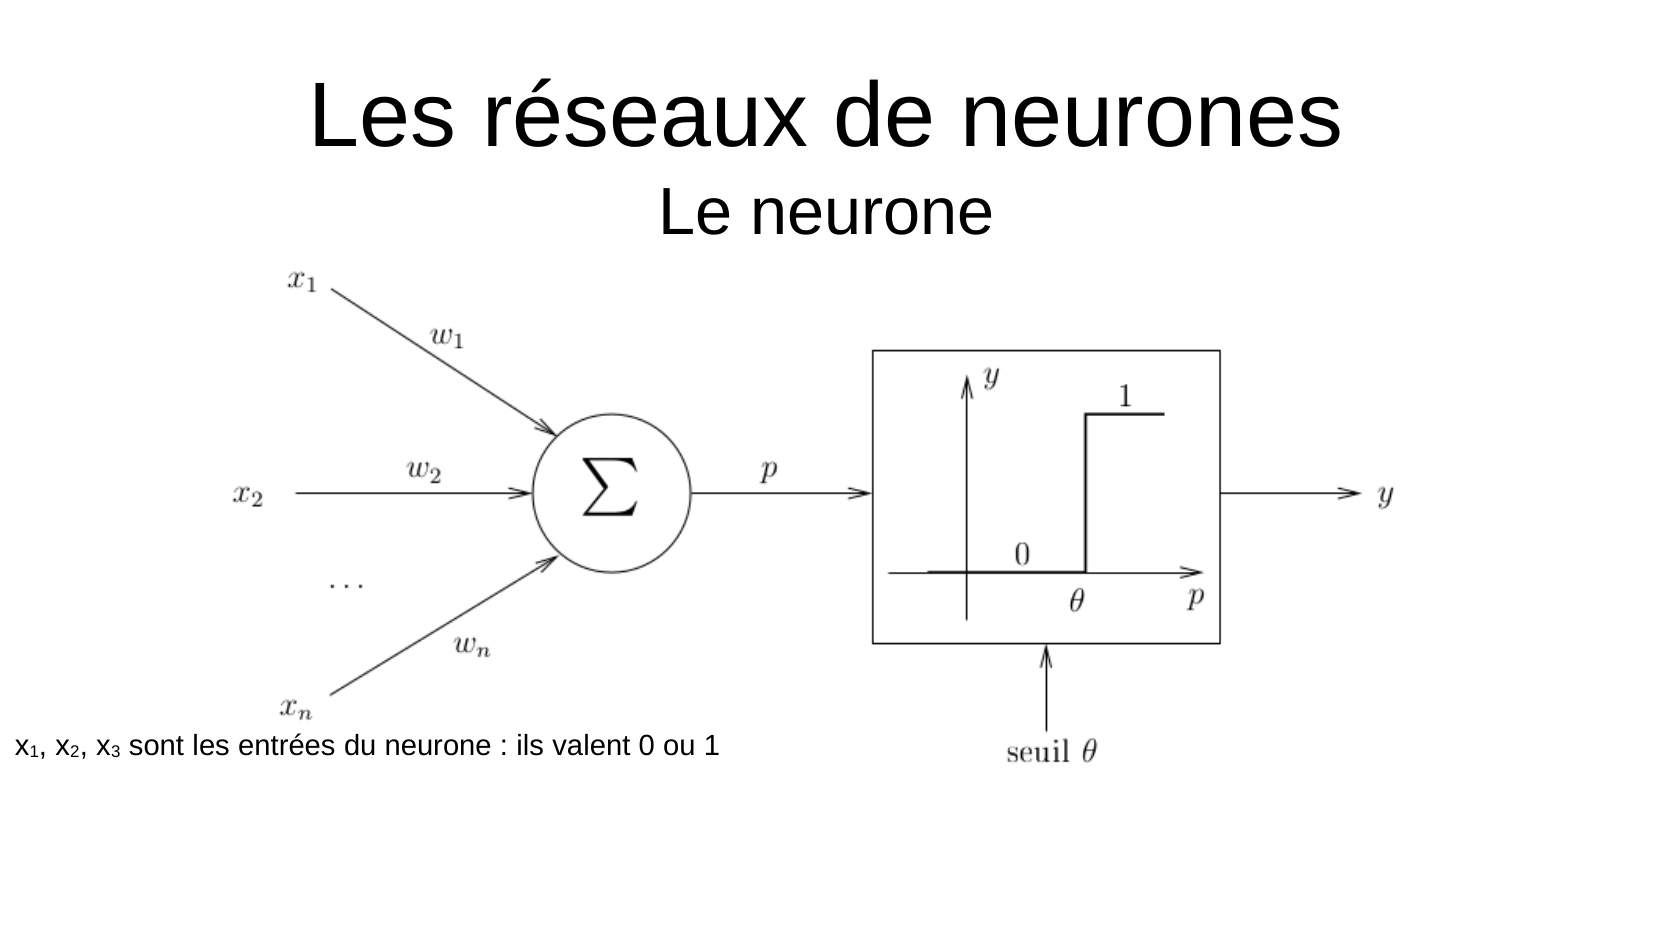

# Les réseaux de neurones
Le neurone
x1, x2, x3 sont les entrées du neurone : ils valent 0 ou 1